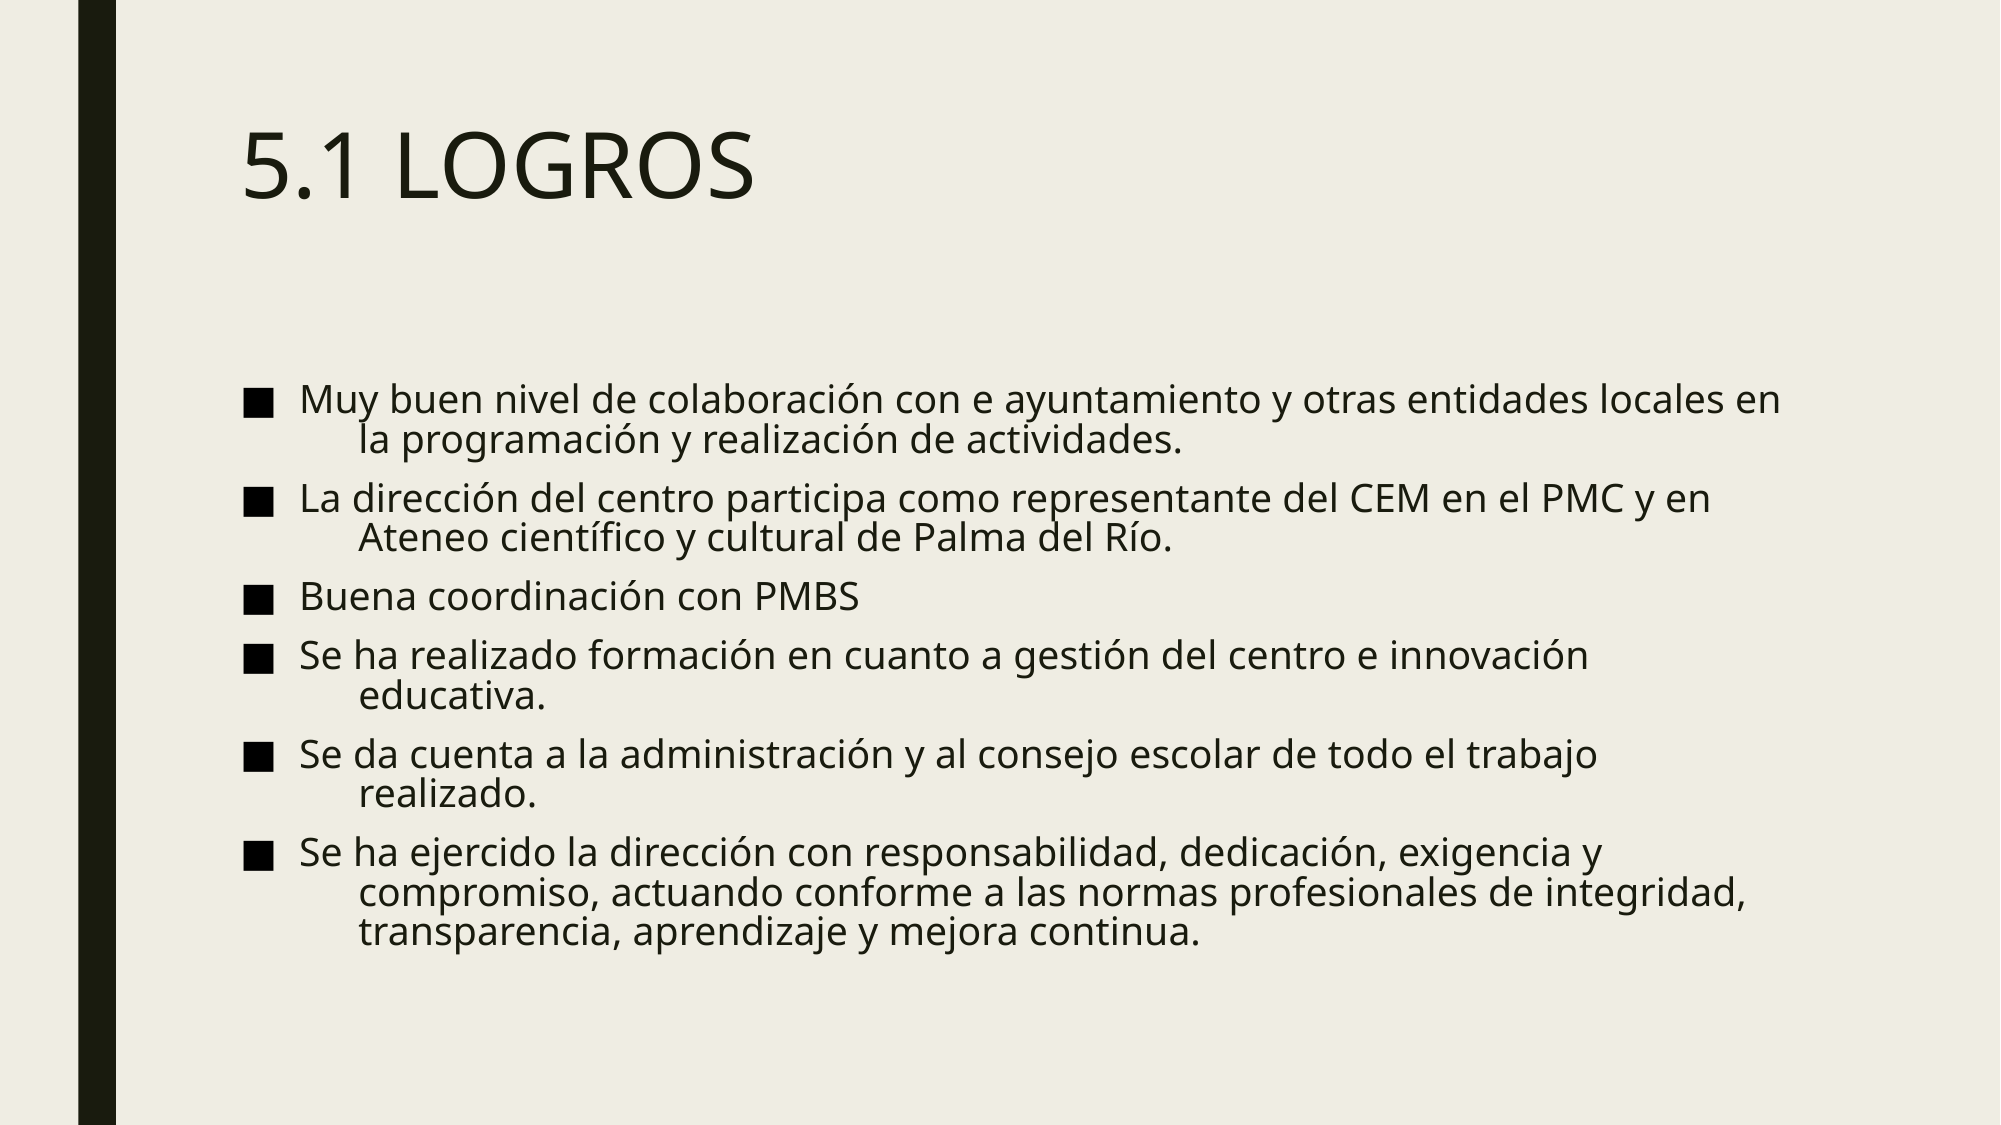

# 5.1 LOGROS
Muy buen nivel de colaboración con e ayuntamiento y otras entidades locales en la programación y realización de actividades.
La dirección del centro participa como representante del CEM en el PMC y en Ateneo científico y cultural de Palma del Río.
Buena coordinación con PMBS
Se ha realizado formación en cuanto a gestión del centro e innovación educativa.
Se da cuenta a la administración y al consejo escolar de todo el trabajo realizado.
Se ha ejercido la dirección con responsabilidad, dedicación, exigencia y compromiso, actuando conforme a las normas profesionales de integridad, transparencia, aprendizaje y mejora continua.